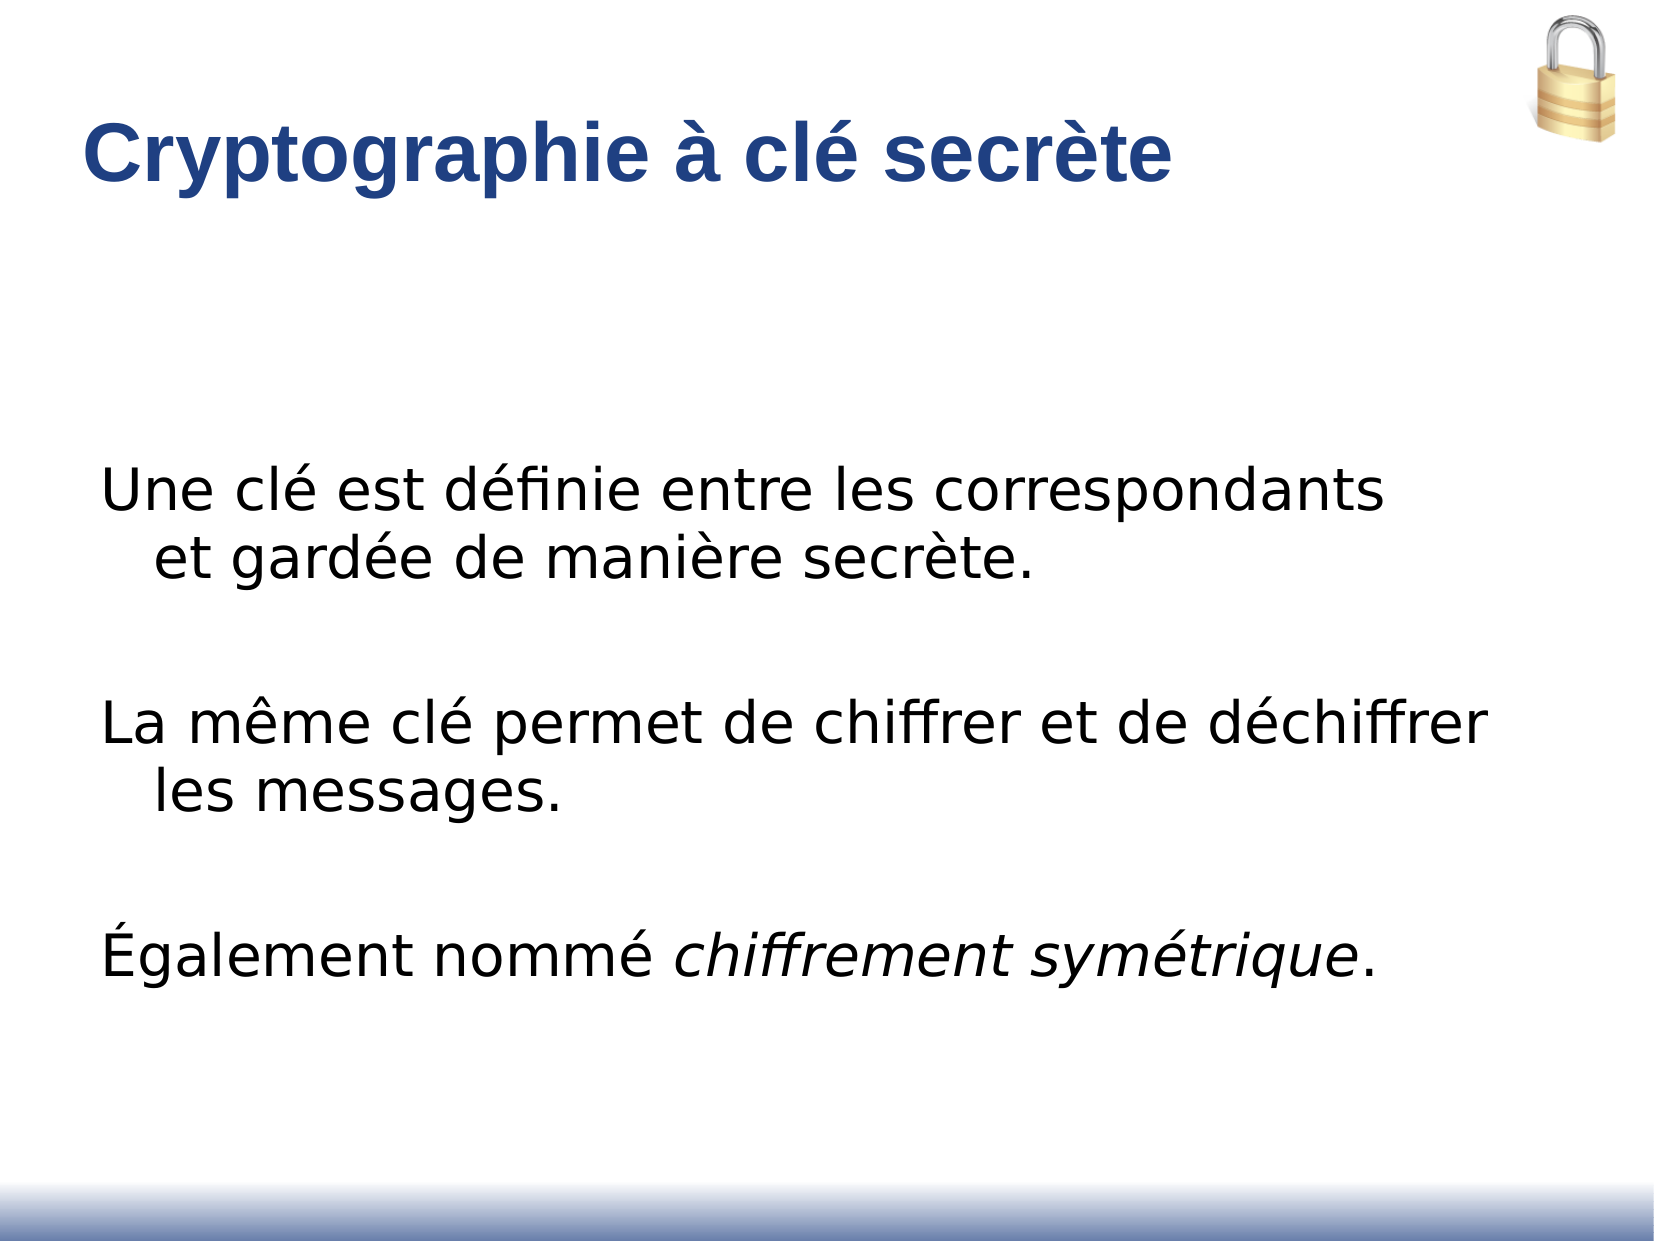

# Cryptographie à clé secrète
Une clé est définie entre les correspondants
et gardée de manière secrète.
La même clé permet de chiffrer et de déchiffrer
les messages.
Également nommé chiffrement symétrique.